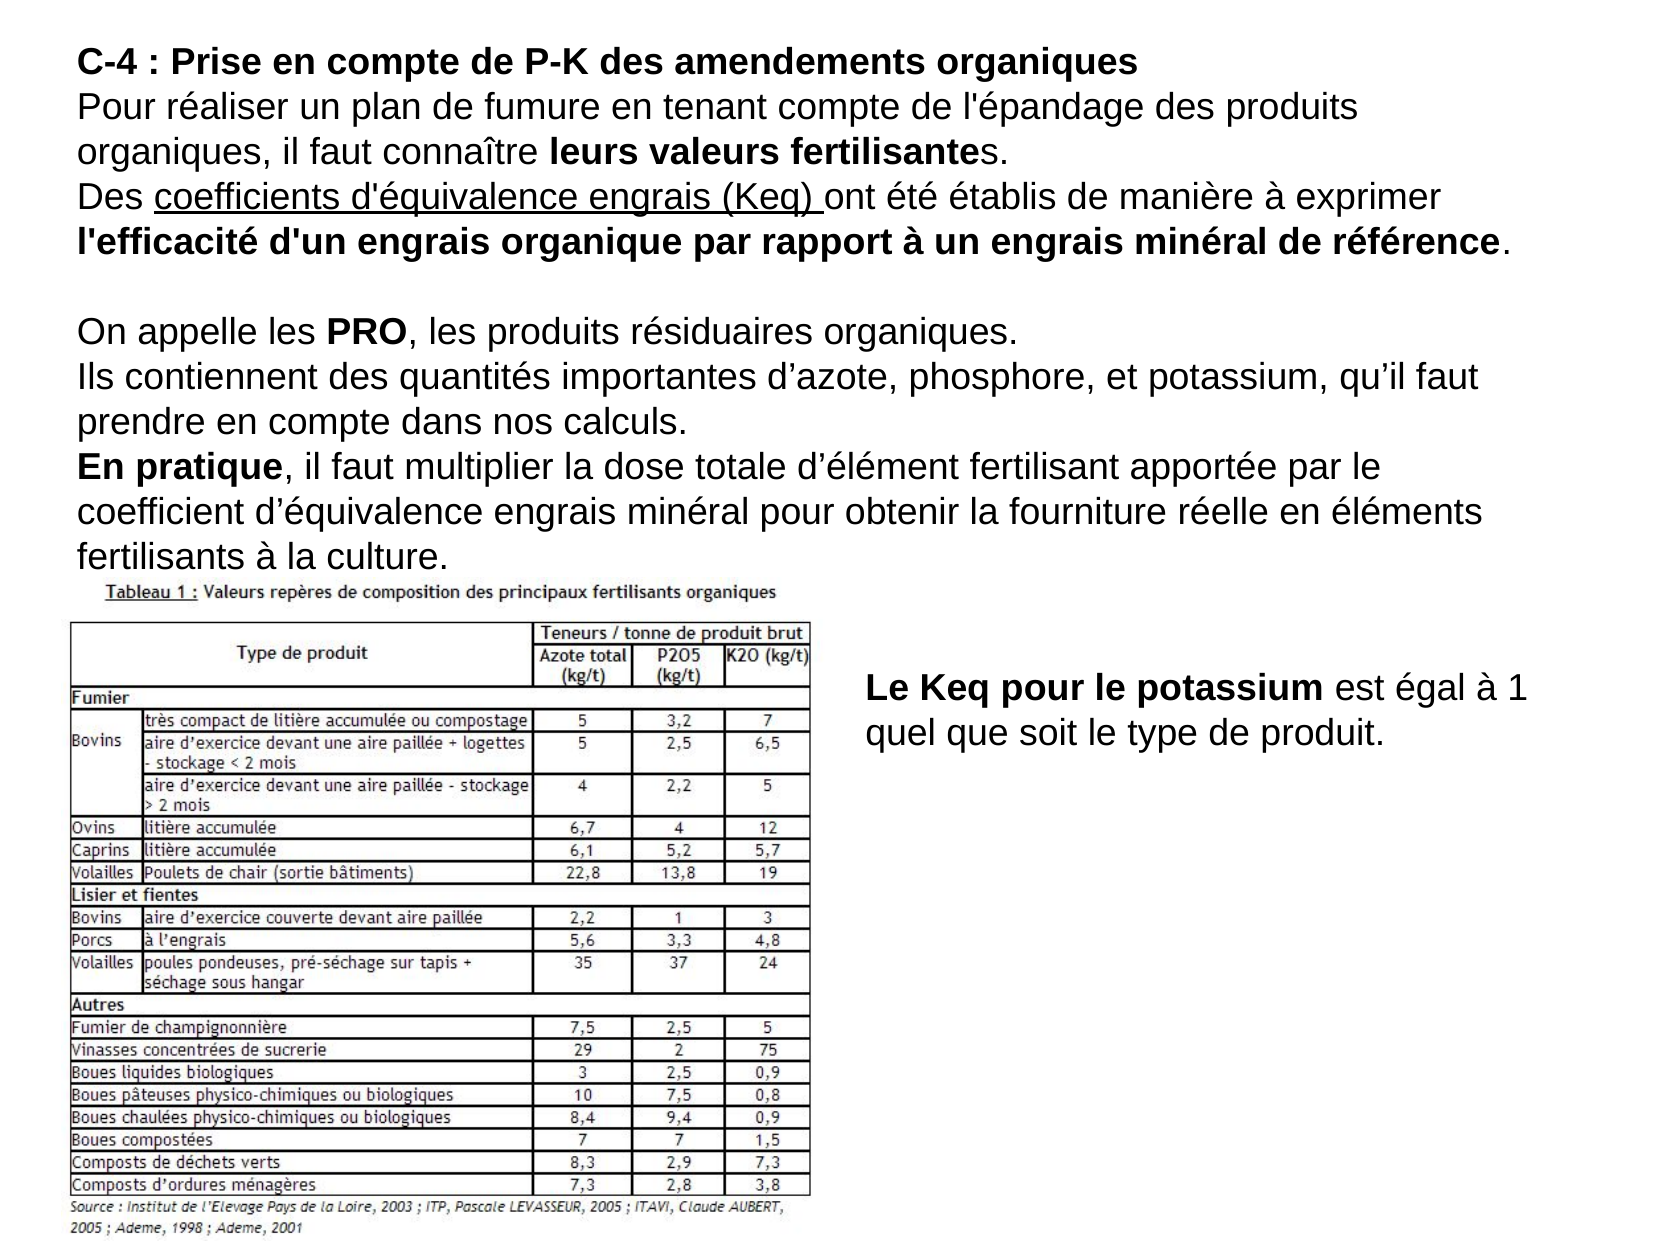

C-4 : Prise en compte de P-K des amendements organiques
Pour réaliser un plan de fumure en tenant compte de l'épandage des produits organiques, il faut connaître leurs valeurs fertilisantes.
Des coefficients d'équivalence engrais (Keq) ont été établis de manière à exprimer l'efficacité d'un engrais organique par rapport à un engrais minéral de référence.
On appelle les PRO, les produits résiduaires organiques.
Ils contiennent des quantités importantes d’azote, phosphore, et potassium, qu’il faut prendre en compte dans nos calculs.
En pratique, il faut multiplier la dose totale d’élément fertilisant apportée par le coefficient d’équivalence engrais minéral pour obtenir la fourniture réelle en éléments fertilisants à la culture.
Le Keq pour le potassium est égal à 1 quel que soit le type de produit.